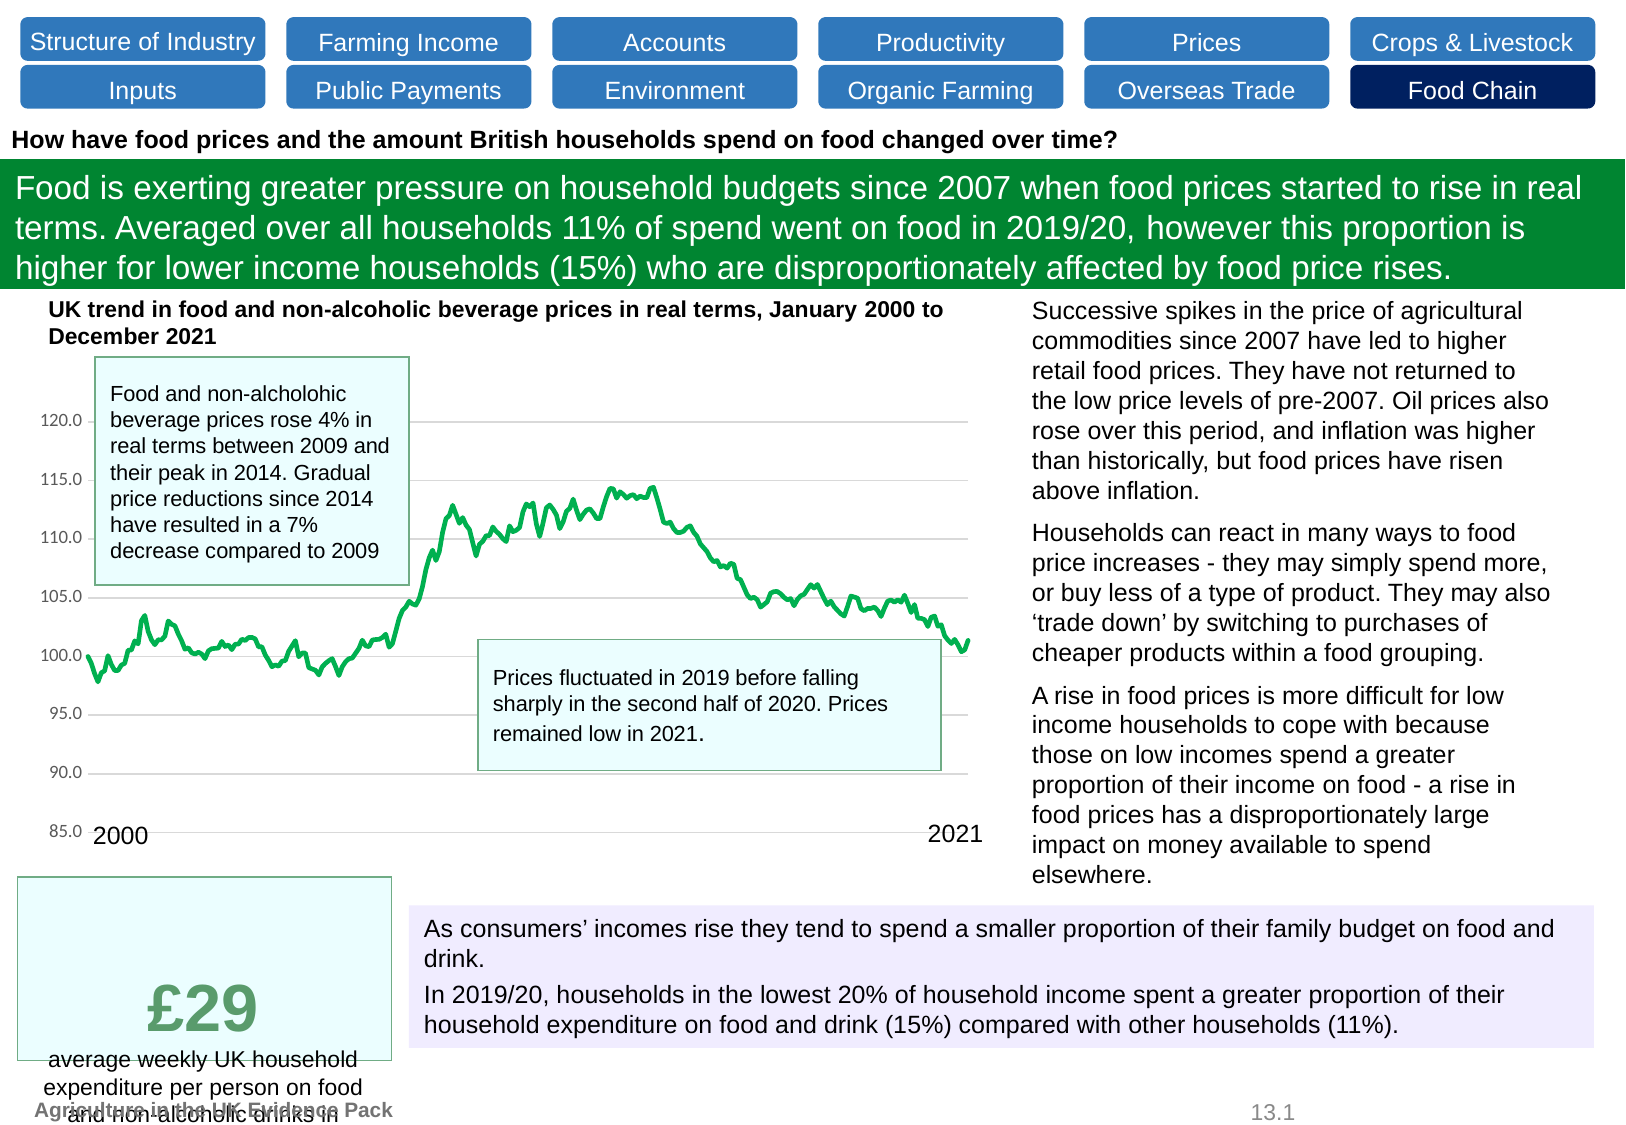

Structure of Industry
Farming Income
Accounts
Productivity
Prices
Crops & Livestock
Inputs
Public Payments
Environment
Organic Farming
Overseas Trade
Food Chain
# Slide 13.1 – How have food prices and the amount British households spend on food changed over time?
How have food prices and the amount British households spend on food changed over time?
Food is exerting greater pressure on household budgets since 2007 when food prices started to rise in real terms. Averaged over all households 11% of spend went on food in 2019/20, however this proportion is higher for lower income households (15%) who are disproportionately affected by food price rises.
UK trend in food and non-alcoholic beverage prices in real terms, January 2000 to December 2021
Successive spikes in the price of agricultural commodities since 2007 have led to higher retail food prices. They have not returned to the low price levels of pre-2007. Oil prices also rose over this period, and inflation was higher than historically, but food prices have risen above inflation.
Households can react in many ways to food price increases - they may simply spend more, or buy less of a type of product. They may also ‘trade down’ by switching to purchases of cheaper products within a food grouping.
A rise in food prices is more difficult for low income households to cope with because those on low incomes spend a greater proportion of their income on food - a rise in food prices has a disproportionately large impact on money available to spend elsewhere.
Food and non-alcholohic beverage prices rose 4% in real terms between 2009 and their peak in 2014. Gradual price reductions since 2014 have resulted in a 7% decrease compared to 2009
### Chart
| Category | Series1 |
|---|---|
| 36526 | 100.0 |
| 36557 | 99.4336019474524 |
| 36586 | 98.5426882937257 |
| 36617 | 97.8353785791802 |
| 36647 | 98.6140942390942 |
| 36678 | 98.7776946418922 |
| 36708 | 100.073981191223 |
| 36739 | 99.3226750261233 |
| 36770 | 98.8054968287527 |
| 36800 | 98.8054968287527 |
| 36831 | 99.2658138764696 |
| 36861 | 99.41463818513 |
| 36892 | 100.536355288421 |
| 36923 | 100.547913801009 |
| 36951 | 101.328559568286 |
| 36982 | 101.073197919247 |
| 37012 | 103.050778050778 |
| 37043 | 103.499775078722 |
| 37073 | 102.130681818182 |
| 37104 | 101.42124902612 |
| 37135 | 101.000490737333 |
| 37165 | 101.42124902612 |
| 37196 | 101.411061837891 |
| 37226 | 101.725839475839 |
| 37257 | 103.026808108219 |
| 37288 | 102.739591032274 |
| 37316 | 102.617674722938 |
| 37347 | 101.911045943304 |
| 37377 | 101.345763262653 |
| 37408 | 100.615606466813 |
| 37438 | 100.739654610622 |
| 37469 | 100.323543748477 |
| 37500 | 100.200939880084 |
| 37530 | 100.358053161791 |
| 37561 | 100.212606707934 |
| 37591 | 99.8128223726628 |
| 37622 | 100.480913553203 |
| 37653 | 100.66 |
| 37681 | 100.692985633225 |
| 37712 | 100.71483042344 |
| 37742 | 101.291992775436 |
| 37773 | 100.848404469094 |
| 37803 | 100.98233329309 |
| 37834 | 100.581609748276 |
| 37865 | 101.045234958278 |
| 37895 | 101.055622009569 |
| 37926 | 101.475825448157 |
| 37956 | 101.362244492166 |
| 37987 | 101.609698568801 |
| 38018 | 101.628987240829 |
| 38047 | 101.49544060845 |
| 38078 | 100.811716642868 |
| 38108 | 100.832937732416 |
| 38139 | 100.121845082681 |
| 38169 | 99.6709900047596 |
| 38200 | 99.1263153730516 |
| 38231 | 99.2811425862273 |
| 38261 | 99.1645978642077 |
| 38292 | 99.6017316017316 |
| 38322 | 99.6499882546394 |
| 38353 | 100.450609996065 |
| 38384 | 100.895941278066 |
| 38412 | 101.348778103617 |
| 38443 | 99.9777985510633 |
| 38473 | 100.291196213091 |
| 38504 | 100.291196213091 |
| 38534 | 99.0484770983492 |
| 38565 | 98.93475572047 |
| 38596 | 98.8216130773382 |
| 38626 | 98.4191983366062 |
| 38657 | 99.1113164683685 |
| 38687 | 99.4123746975458 |
| 38718 | 99.6413819725921 |
| 38749 | 99.8150284571604 |
| 38777 | 99.1362292122748 |
| 38808 | 98.3747423860774 |
| 38838 | 99.1225774642545 |
| 38869 | 99.5551015775735 |
| 38899 | 99.8157196969697 |
| 38930 | 99.8611111111111 |
| 38961 | 100.278373800113 |
| 38991 | 100.694601097827 |
| 39022 | 101.389138913891 |
| 39052 | 100.89958626859 |
| 39083 | 100.829761636213 |
| 39114 | 101.407781518893 |
| 39142 | 101.444791899337 |
| 39173 | 101.463161021985 |
| 39203 | 101.614618063273 |
| 39234 | 101.898189209165 |
| 39264 | 100.785647889942 |
| 39295 | 101.081907090464 |
| 39326 | 102.155622155622 |
| 39356 | 103.247542251187 |
| 39387 | 103.92157943067 |
| 39417 | 104.214311792625 |
| 39448 | 104.708737864078 |
| 39479 | 104.476816356334 |
| 39508 | 104.367596831626 |
| 39539 | 104.919011544012 |
| 39569 | 105.977684647897 |
| 39600 | 107.405036278276 |
| 39630 | 108.427340383862 |
| 39661 | 109.066511085181 |
| 39692 | 108.180234399747 |
| 39722 | 108.939393939394 |
| 39753 | 110.589990817264 |
| 39783 | 111.742512847776 |
| 39814 | 112.01895277867 |
| 39845 | 112.884629000283 |
| 39873 | 112.113618704528 |
| 39904 | 111.346194503171 |
| 39934 | 111.839400953984 |
| 39965 | 111.201111460627 |
| 39995 | 110.824158540421 |
| 40026 | 109.690700104493 |
| 40057 | 108.564172146262 |
| 40087 | 109.564046427578 |
| 40118 | 109.810909090909 |
| 40148 | 110.301136363636 |
| 40179 | 110.304238282598 |
| 40210 | 111.039132824847 |
| 40238 | 110.658843223668 |
| 40269 | 110.404946324229 |
| 40299 | 110.036099247509 |
| 40330 | 109.791433891993 |
| 40360 | 111.135260782517 |
| 40391 | 110.637780927313 |
| 40422 | 110.759094283593 |
| 40452 | 110.997138047138 |
| 40483 | 112.317359642941 |
| 40513 | 113.000730994152 |
| 40544 | 112.757642138803 |
| 40575 | 113.08382740448 |
| 40603 | 111.302504436995 |
| 40634 | 110.225159318507 |
| 40664 | 111.388780741029 |
| 40695 | 112.675793302803 |
| 40725 | 112.909318263016 |
| 40756 | 112.53973638302 |
| 40787 | 112.055245249101 |
| 40817 | 110.899150232484 |
| 40848 | 111.472868217054 |
| 40878 | 112.3759678807 |
| 40909 | 112.624447434173 |
| 40940 | 113.406940063091 |
| 40969 | 112.47935328124 |
| 41000 | 111.662878787879 |
| 41030 | 112.120106171201 |
| 41061 | 112.475646517531 |
| 41091 | 112.585900849499 |
| 41122 | 112.226847034339 |
| 41153 | 111.761658031088 |
| 41183 | 111.747110278038 |
| 41214 | 112.750031175957 |
| 41244 | 113.627359662196 |
| 41275 | 114.324657491496 |
| 41306 | 114.286112660346 |
| 41334 | 113.492416519939 |
| 41365 | 114.037269952835 |
| 41395 | 113.805722196585 |
| 41426 | 113.483152994852 |
| 41456 | 113.704799778045 |
| 41487 | 113.795861349053 |
| 41518 | 113.44647280066 |
| 41548 | 113.666330306088 |
| 41579 | 113.551747311828 |
| 41609 | 113.533223804308 |
| 41640 | 114.331343740435 |
| 41671 | 114.413735343384 |
| 41699 | 113.528616151485 |
| 41730 | 112.530802530803 |
| 41760 | 111.445 |
| 41791 | 111.331276840259 |
| 41821 | 111.447508114175 |
| 41852 | 110.896389040102 |
| 41883 | 110.568597238587 |
| 41913 | 110.566974526138 |
| 41944 | 110.68068295341 |
| 41974 | 111.007174643538 |
| 42005 | 111.133540846532 |
| 42036 | 110.581696360591 |
| 42064 | 110.250600285706 |
| 42095 | 109.593684593685 |
| 42125 | 109.265885629522 |
| 42156 | 108.939393939394 |
| 42186 | 108.394696969697 |
| 42217 | 108.070485513158 |
| 42248 | 108.178340289119 |
| 42278 | 107.636031300039 |
| 42309 | 107.744644853319 |
| 42339 | 107.52741774676 |
| 42370 | 107.954012486676 |
| 42401 | 107.847816845813 |
| 42430 | 106.656232988568 |
| 42461 | 106.547511038529 |
| 42491 | 105.901243510805 |
| 42522 | 105.257545635279 |
| 42552 | 104.932676667269 |
| 42583 | 105.052557287443 |
| 42614 | 104.844738183017 |
| 42644 | 104.202898550725 |
| 42675 | 104.427111350188 |
| 42705 | 104.663068367681 |
| 42736 | 105.394029047875 |
| 42767 | 105.525034873713 |
| 42795 | 105.538359201774 |
| 42826 | 105.339841564331 |
| 42856 | 105.037402094517 |
| 42887 | 104.826483616416 |
| 42917 | 104.928059666432 |
| 42948 | 104.321539090325 |
| 42979 | 104.858090996419 |
| 43009 | 105.175652881987 |
| 43040 | 105.294194333391 |
| 43070 | 105.720021954531 |
| 43101 | 106.121995820272 |
| 43132 | 105.82387266372 |
| 43160 | 106.138095238095 |
| 43191 | 105.528578000115 |
| 43221 | 104.923669588131 |
| 43252 | 104.408833132841 |
| 43282 | 104.717735006015 |
| 43313 | 104.234030445298 |
| 43344 | 103.931860822105 |
| 43374 | 103.630257589958 |
| 43405 | 103.441517983574 |
| 43435 | 104.260391025097 |
| 43466 | 105.147524159754 |
| 43497 | 105.063273181251 |
| 43525 | 104.968705749079 |
| 43556 | 104.079644023882 |
| 43586 | 103.891229252675 |
| 43617 | 104.093155840144 |
| 43647 | 104.093155840144 |
| 43678 | 104.216006932796 |
| 43709 | 103.919145370758 |
| 43739 | 103.406922409692 |
| 43770 | 104.119955313504 |
| 43800 | 104.72238514174 |
| 43831 | 104.811376239287 |
| 43862 | 104.625955689491 |
| 43891 | 104.826580724371 |
| 43922 | 104.621980170367 |
| 43952 | 105.224409998603 |
| 43983 | 104.525643172052 |
| 44013 | 103.74704885704 |
| 44044 | 104.425330654612 |
| 44075 | 103.247784906813 |
| 44105 | 103.247784906813 |
| 44136 | 103.137295823246 |
| 44166 | 102.554667554667 |
| 44197 | 103.34250764526 |
| 44228 | 103.447490486904 |
| 44256 | 102.566339814969 |
| 44287 | 102.705804640409 |
| 44317 | 101.761978995733 |
| 44348 | 101.402706308367 |
| 44378 | 101.109069127937 |
| 44409 | 101.456491768713 |
| 44440 | 100.991858082605 |
| 44470 | 100.404529449424 |
| 44501 | 100.566759296017 |
| 44531 | 101.367585498776 |Prices fluctuated in 2019 before falling sharply in the second half of 2020. Prices remained low in 2021.
2021
2000
£29
average weekly UK household expenditure per person on food and non-alcoholic drinks in 2019/20 (not including eating out)
As consumers’ incomes rise they tend to spend a smaller proportion of their family budget on food and drink.
In 2019/20, households in the lowest 20% of household income spent a greater proportion of their household expenditure on food and drink (15%) compared with other households (11%).
13.1
Agriculture in the UK Evidence Pack